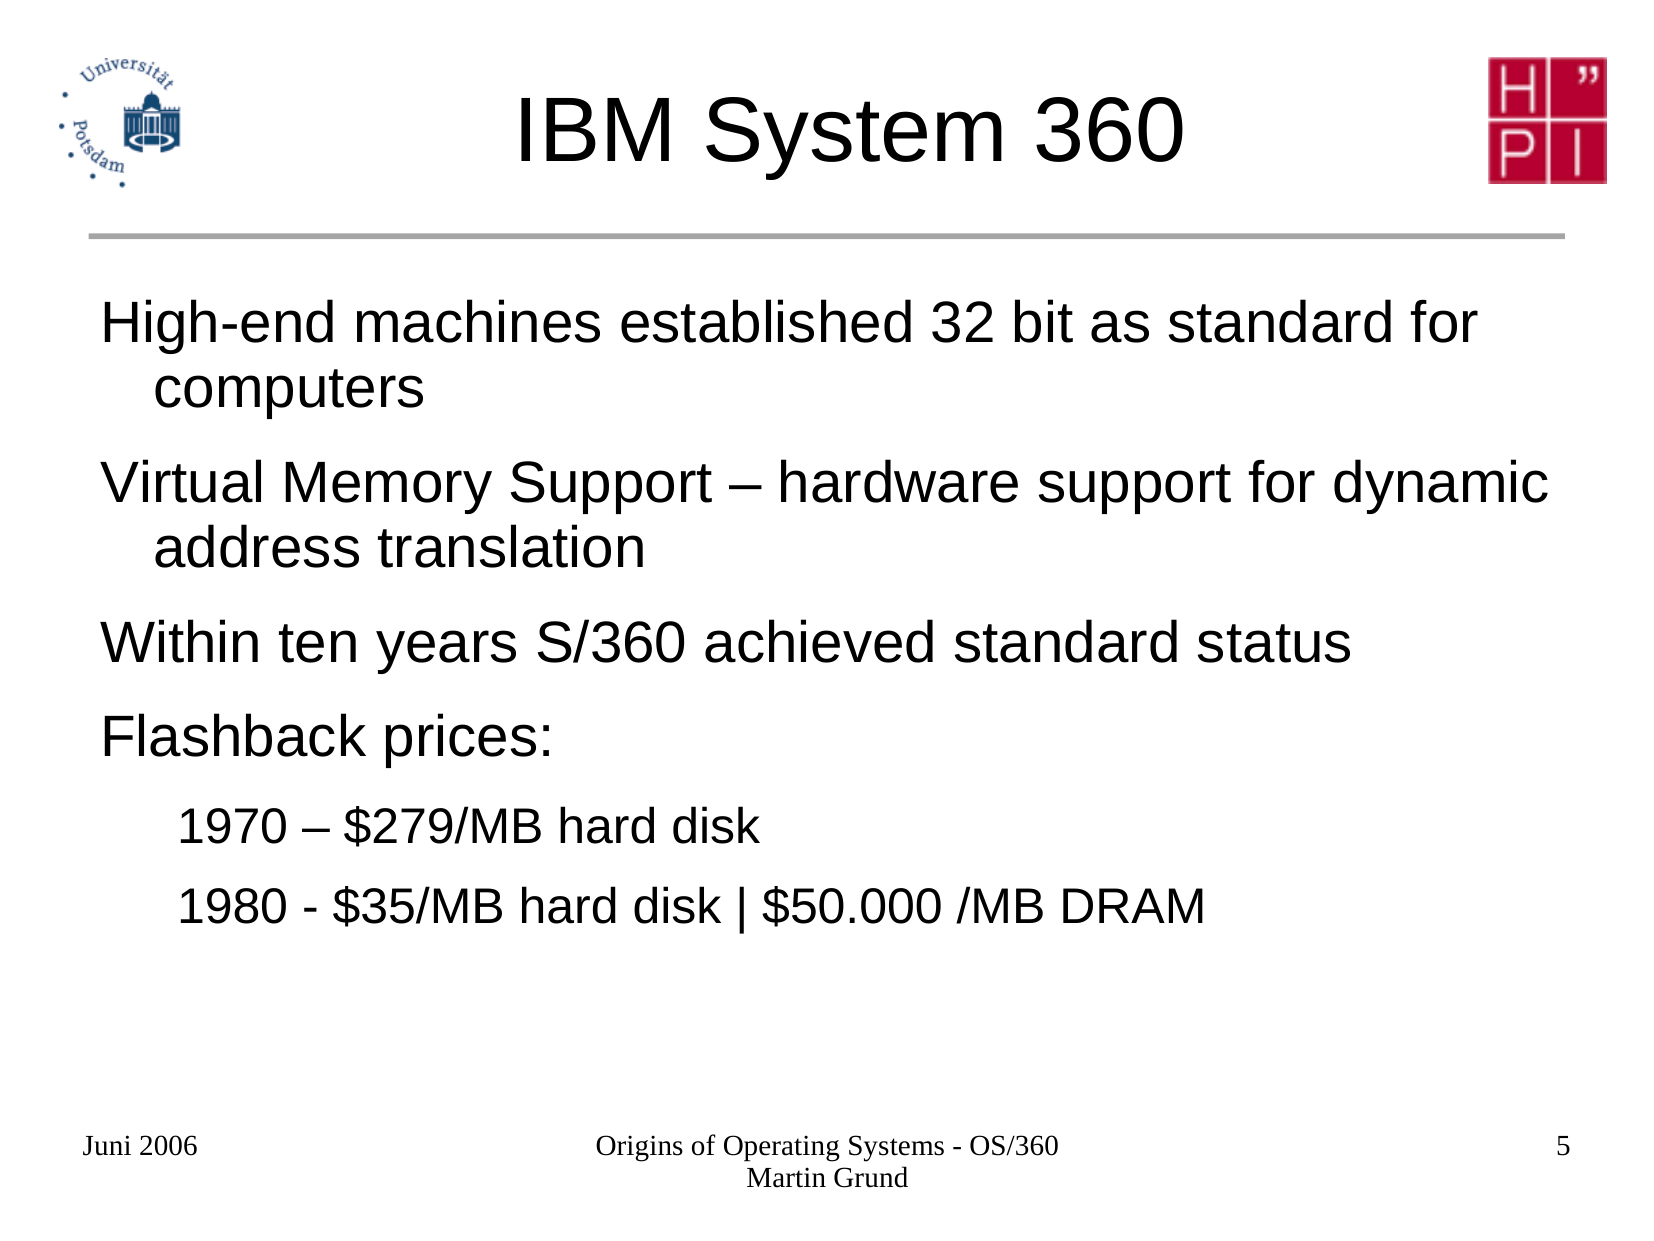

# IBM System 360
High-end machines established 32 bit as standard for computers
Virtual Memory Support – hardware support for dynamic address translation
Within ten years S/360 achieved standard status
Flashback prices:
1970 – $279/MB hard disk
1980 - $35/MB hard disk | $50.000 /MB DRAM
Juni 2006
Origins of Operating Systems - OS/360
5